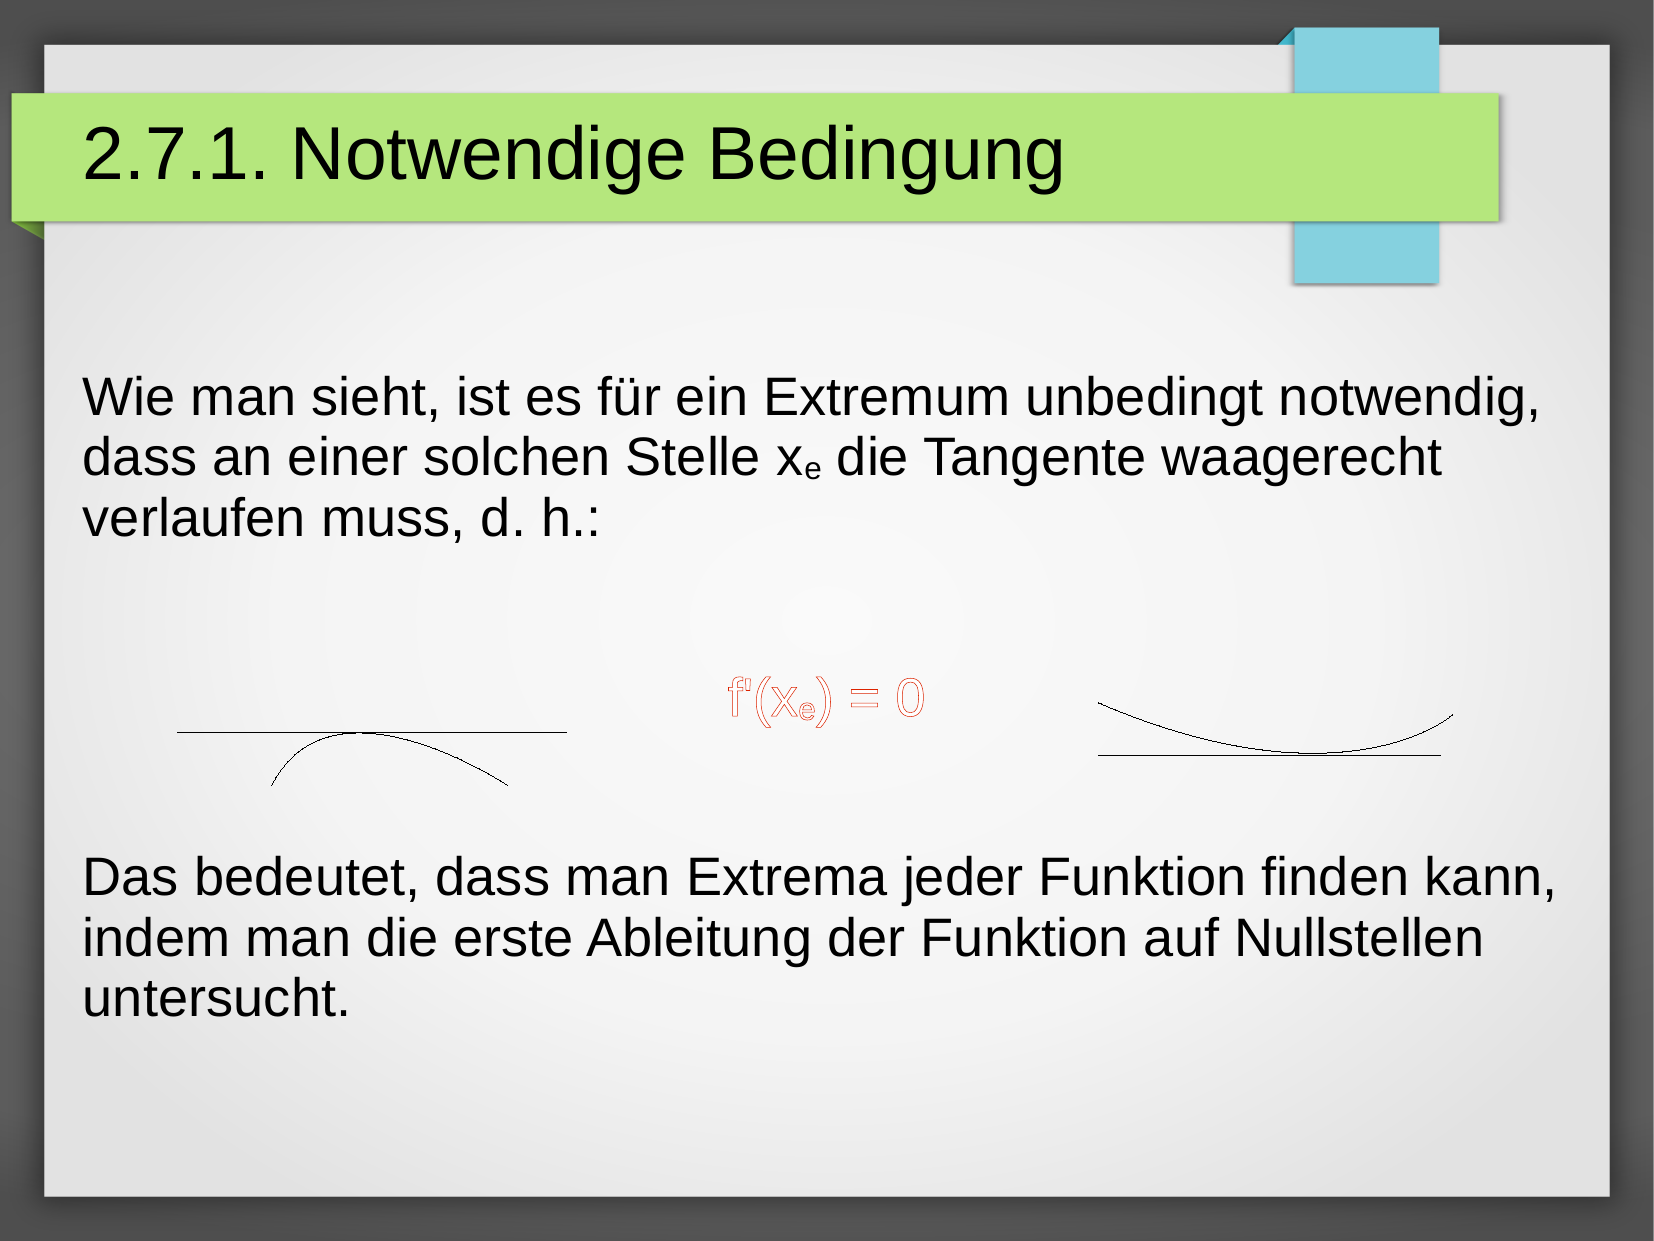

# 2.7.1. Notwendige Bedingung
Wie man sieht, ist es für ein Extremum unbedingt notwendig, dass an einer solchen Stelle xe die Tangente waagerecht verlaufen muss, d. h.:
f'(xe) = 0
Das bedeutet, dass man Extrema jeder Funktion finden kann, indem man die erste Ableitung der Funktion auf Nullstellen untersucht.